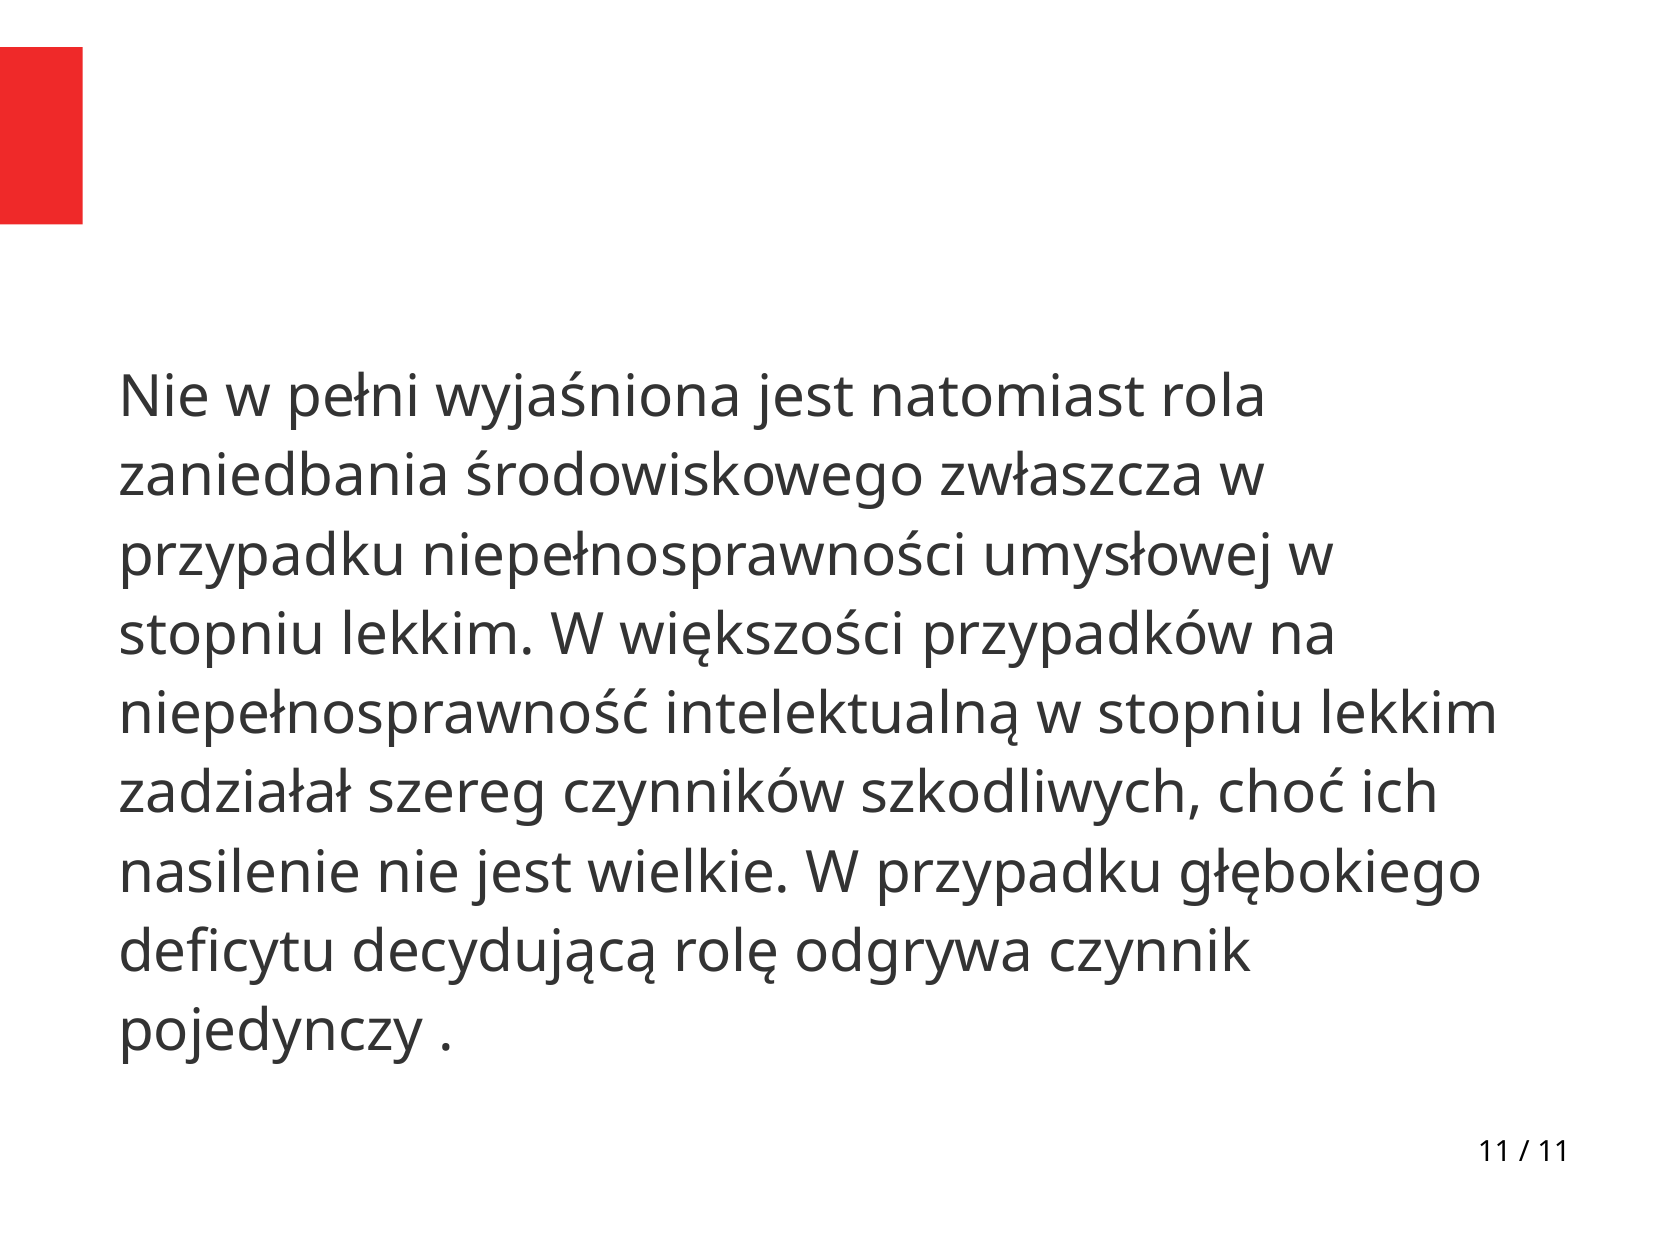

#
Nie w pełni wyjaśniona jest natomiast rola zaniedbania środowiskowego zwłaszcza w przypadku niepełnosprawności umysłowej w stopniu lekkim. W większości przypadków na niepełnosprawność intelektualną w stopniu lekkim zadziałał szereg czynników szkodliwych, choć ich nasilenie nie jest wielkie. W przypadku głębokiego deficytu decydującą rolę odgrywa czynnik pojedynczy .
11